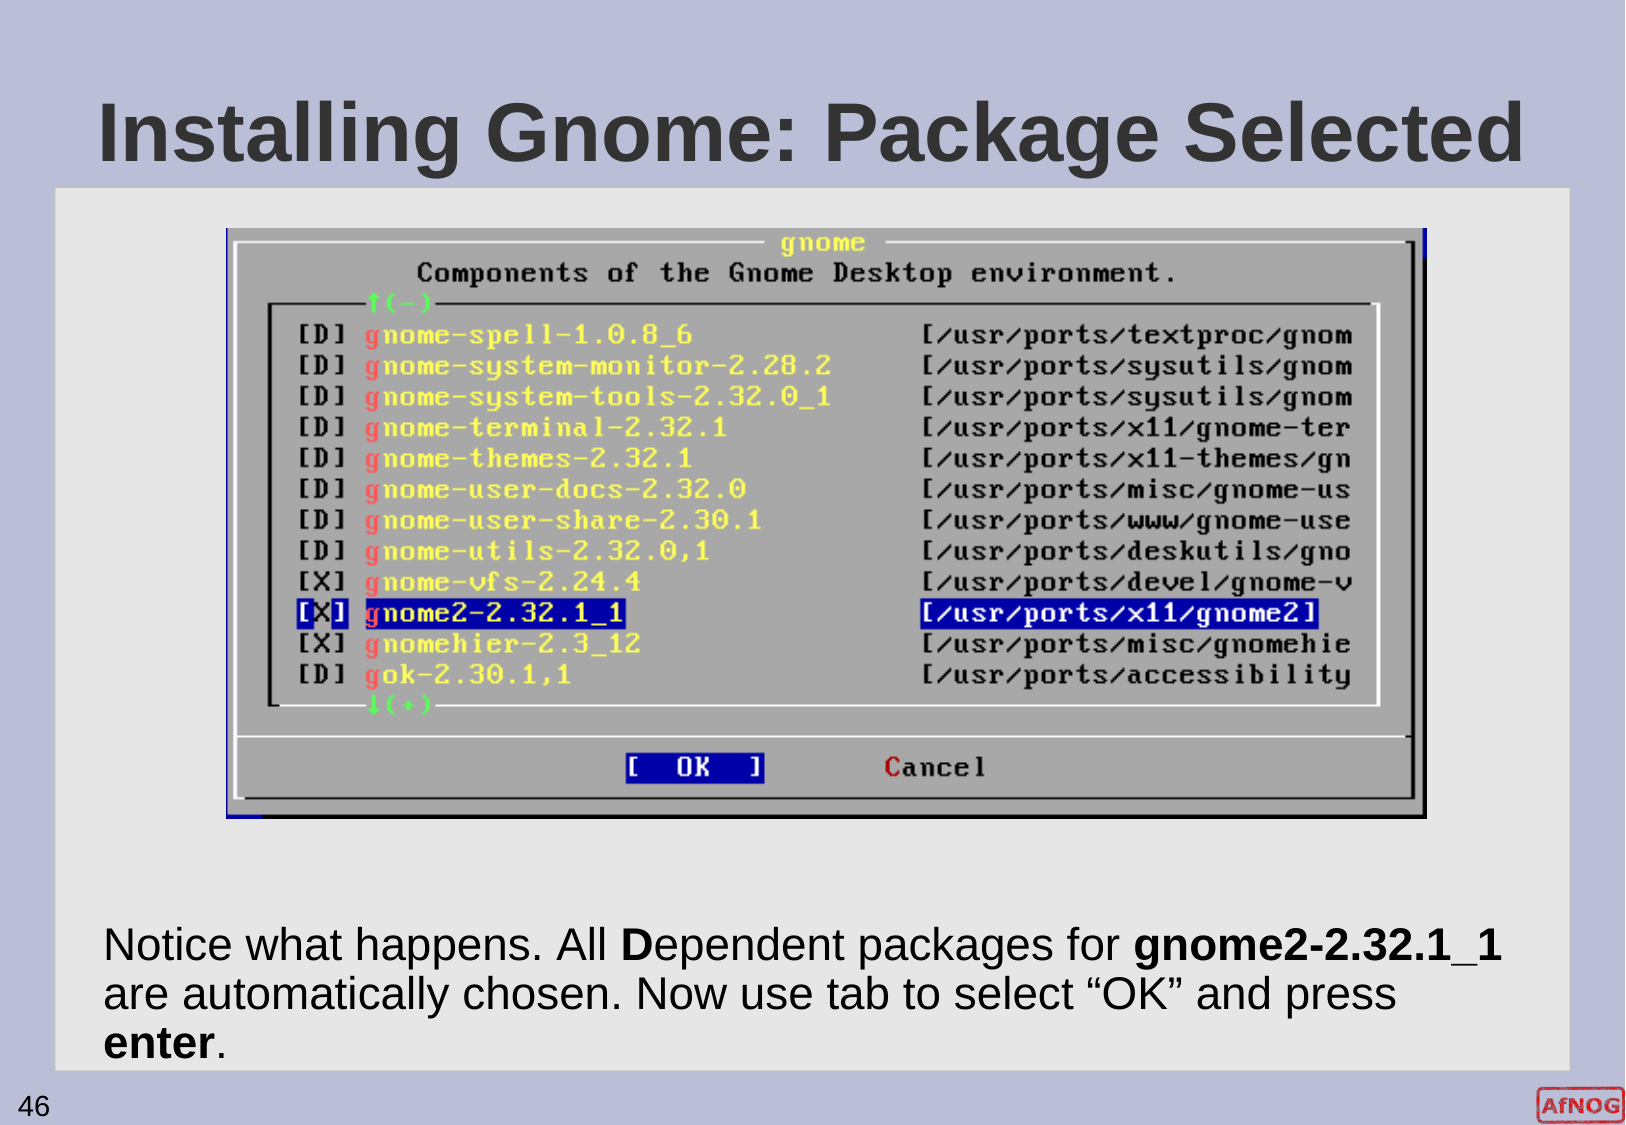

Installing Gnome: Package Selected
Notice what happens. All Dependent packages for gnome2-2.32.1_1 are automatically chosen. Now use tab to select “OK” and press enter.